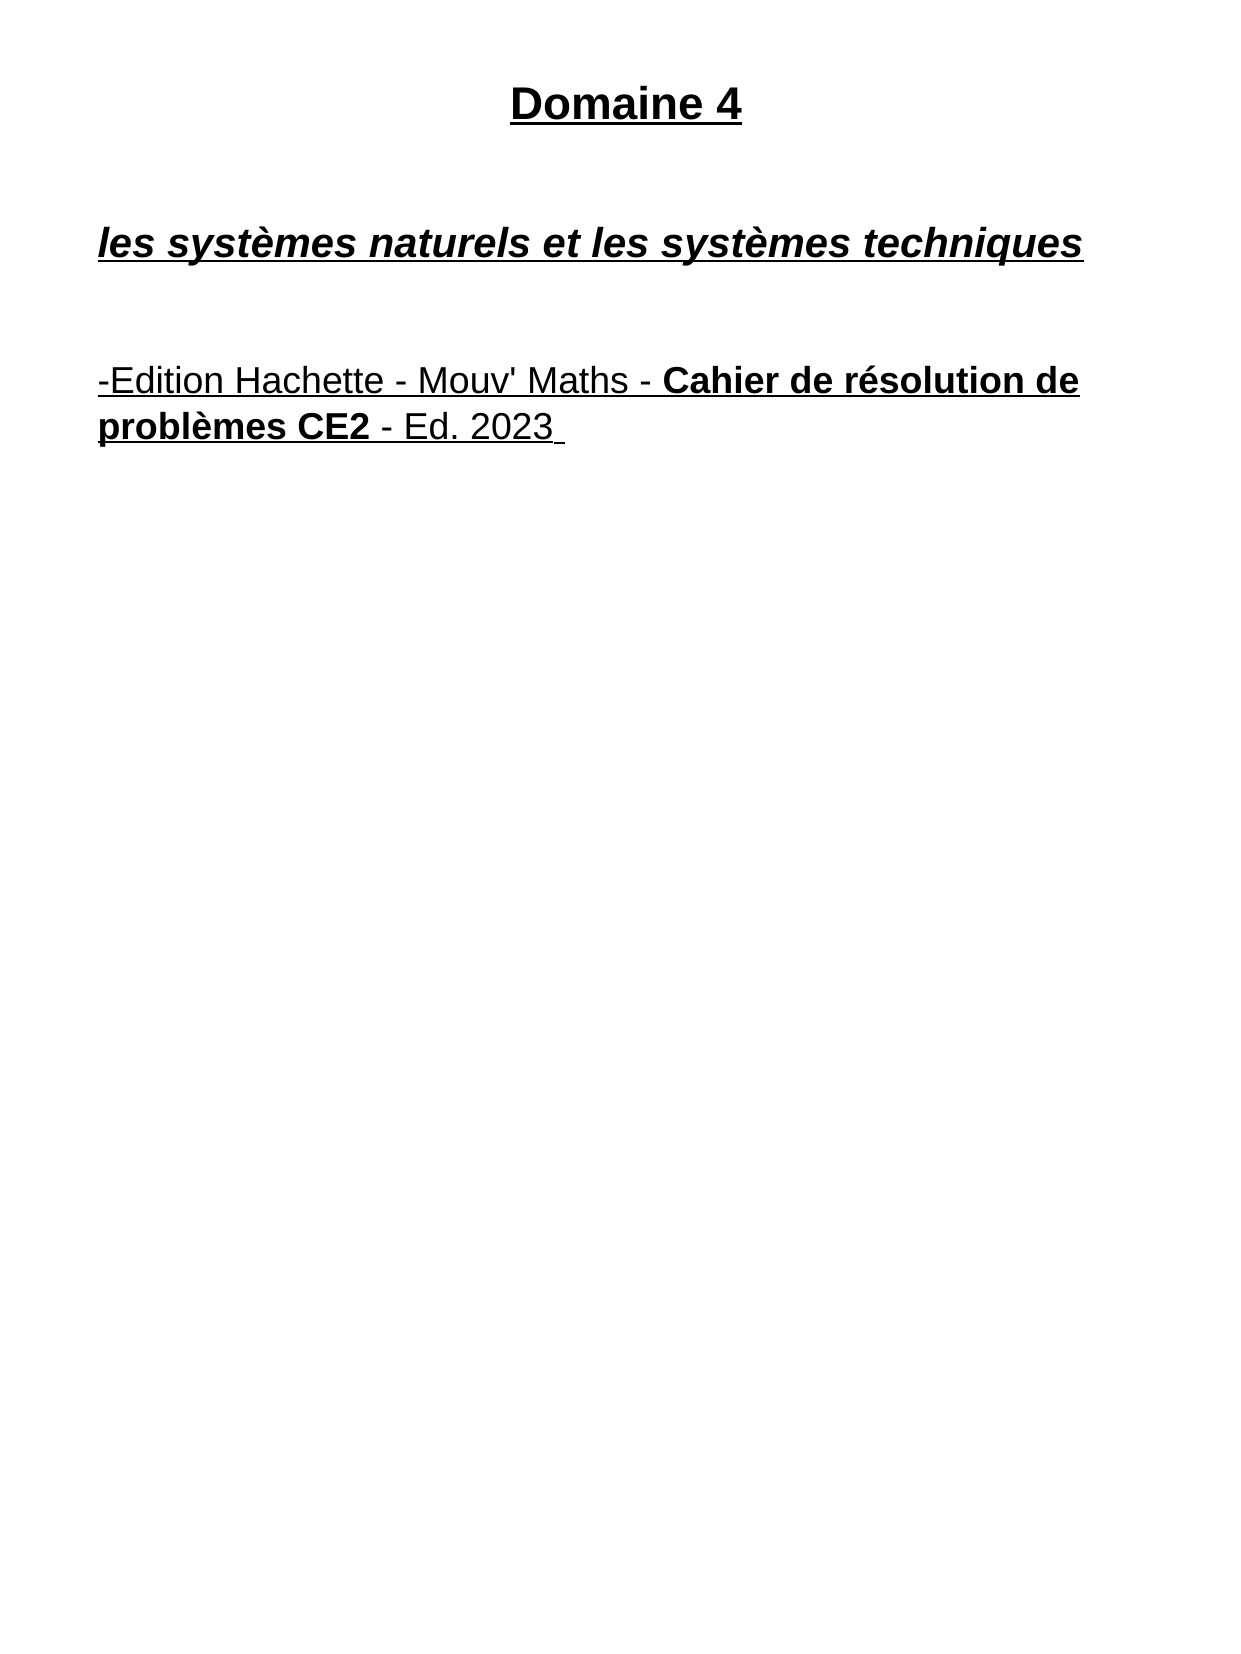

Domaine 4
les systèmes naturels et les systèmes techniques
-Edition Hachette - Mouv' Maths - Cahier de résolution de problèmes CE2 - Ed. 2023